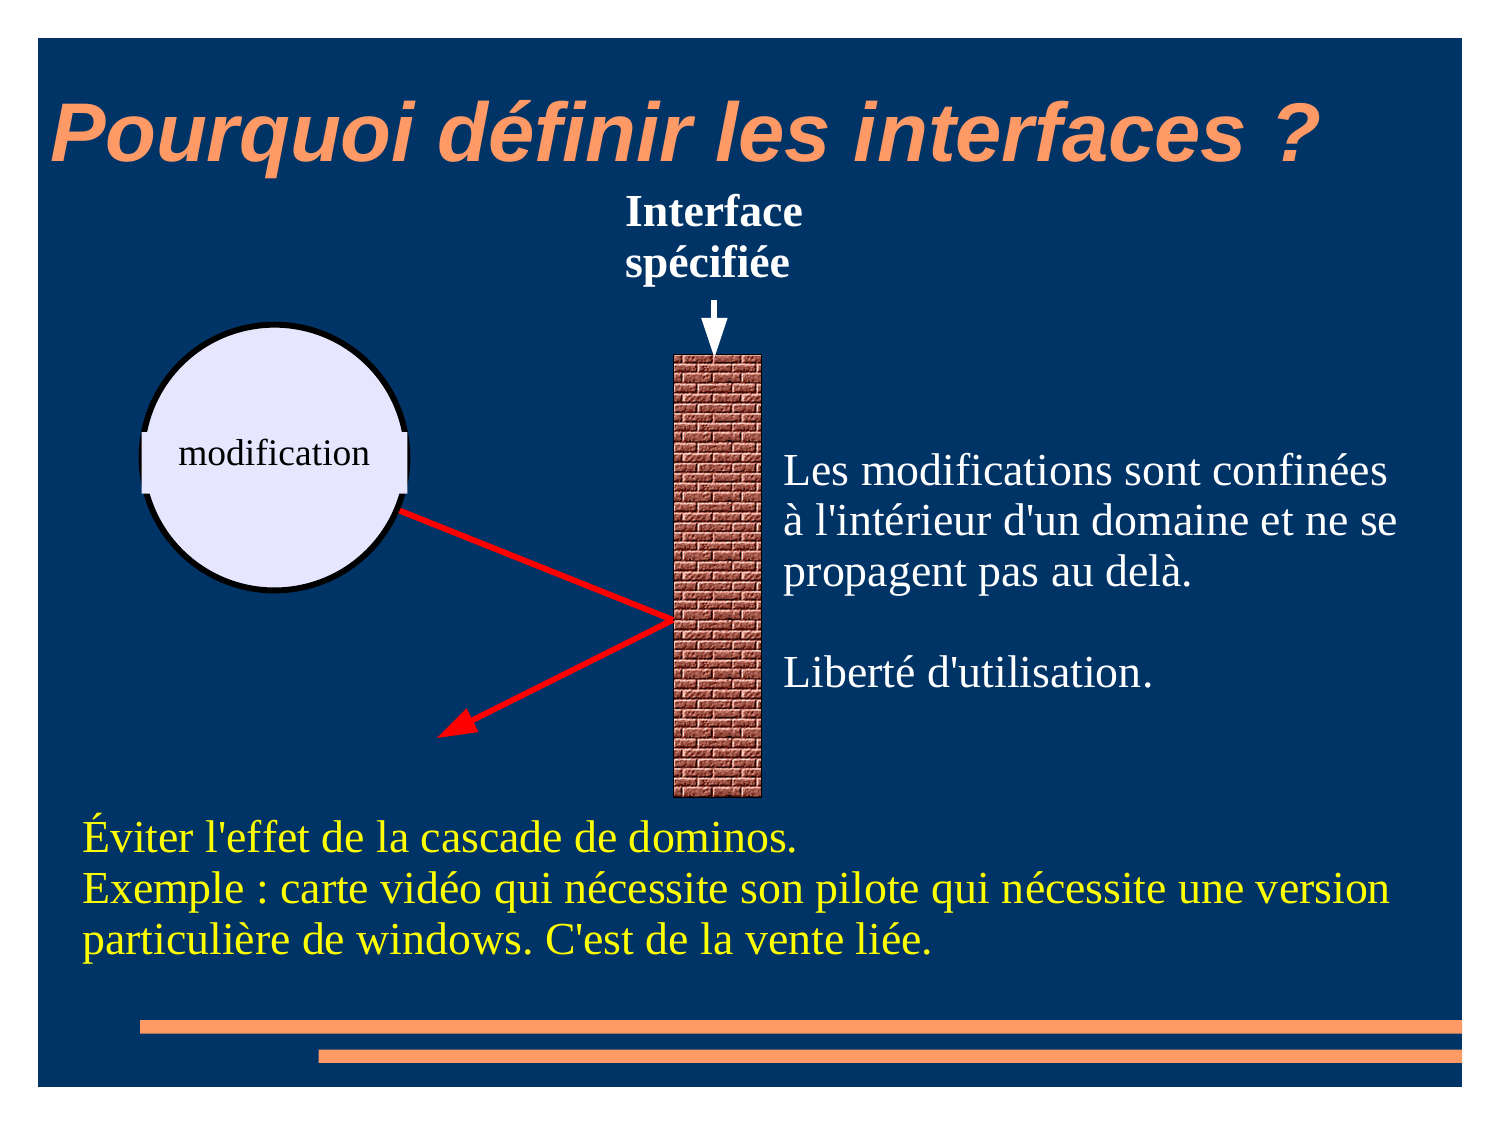

# Pourquoi définir les interfaces ?
Interface
spécifiée
modification
Les modifications sont confinées
à l'intérieur d'un domaine et ne se propagent pas au delà.
Liberté d'utilisation.
Éviter l'effet de la cascade de dominos.
Exemple : carte vidéo qui nécessite son pilote qui nécessite une version particulière de windows. C'est de la vente liée.